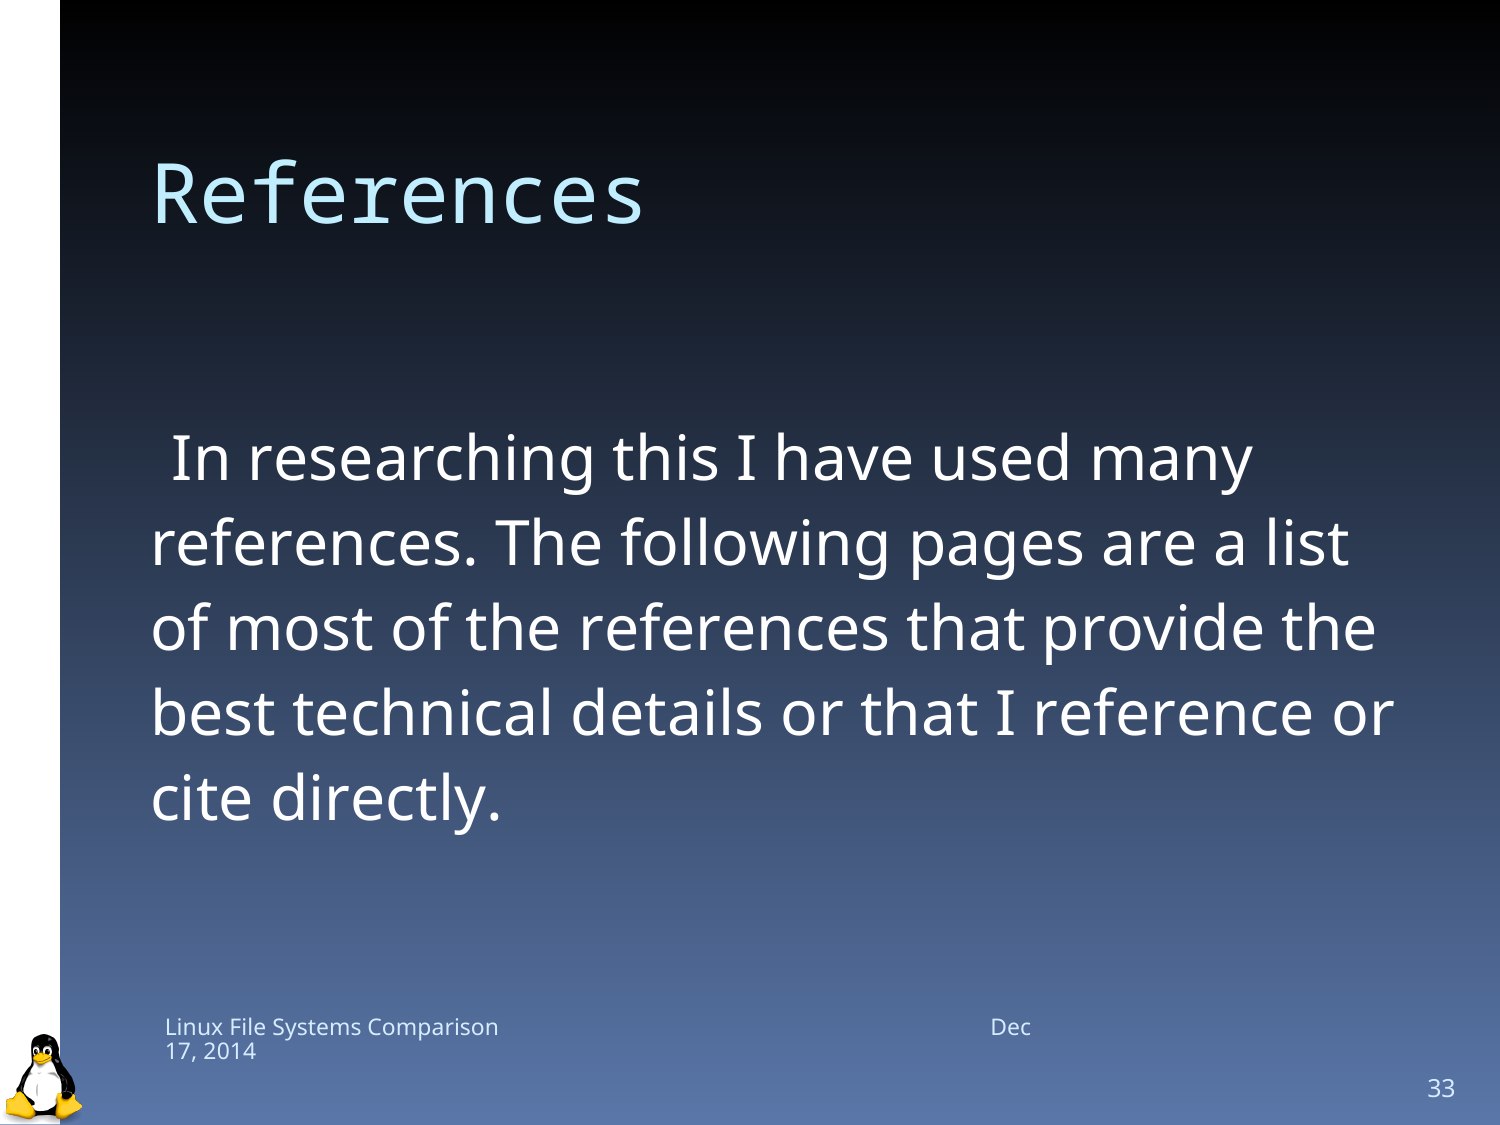

# References
In researching this I have used many references. The following pages are a list of most of the references that provide the best technical details or that I reference or cite directly.
Linux File Systems Comparison Dec 17, 2014
Dec 17, 2014
33